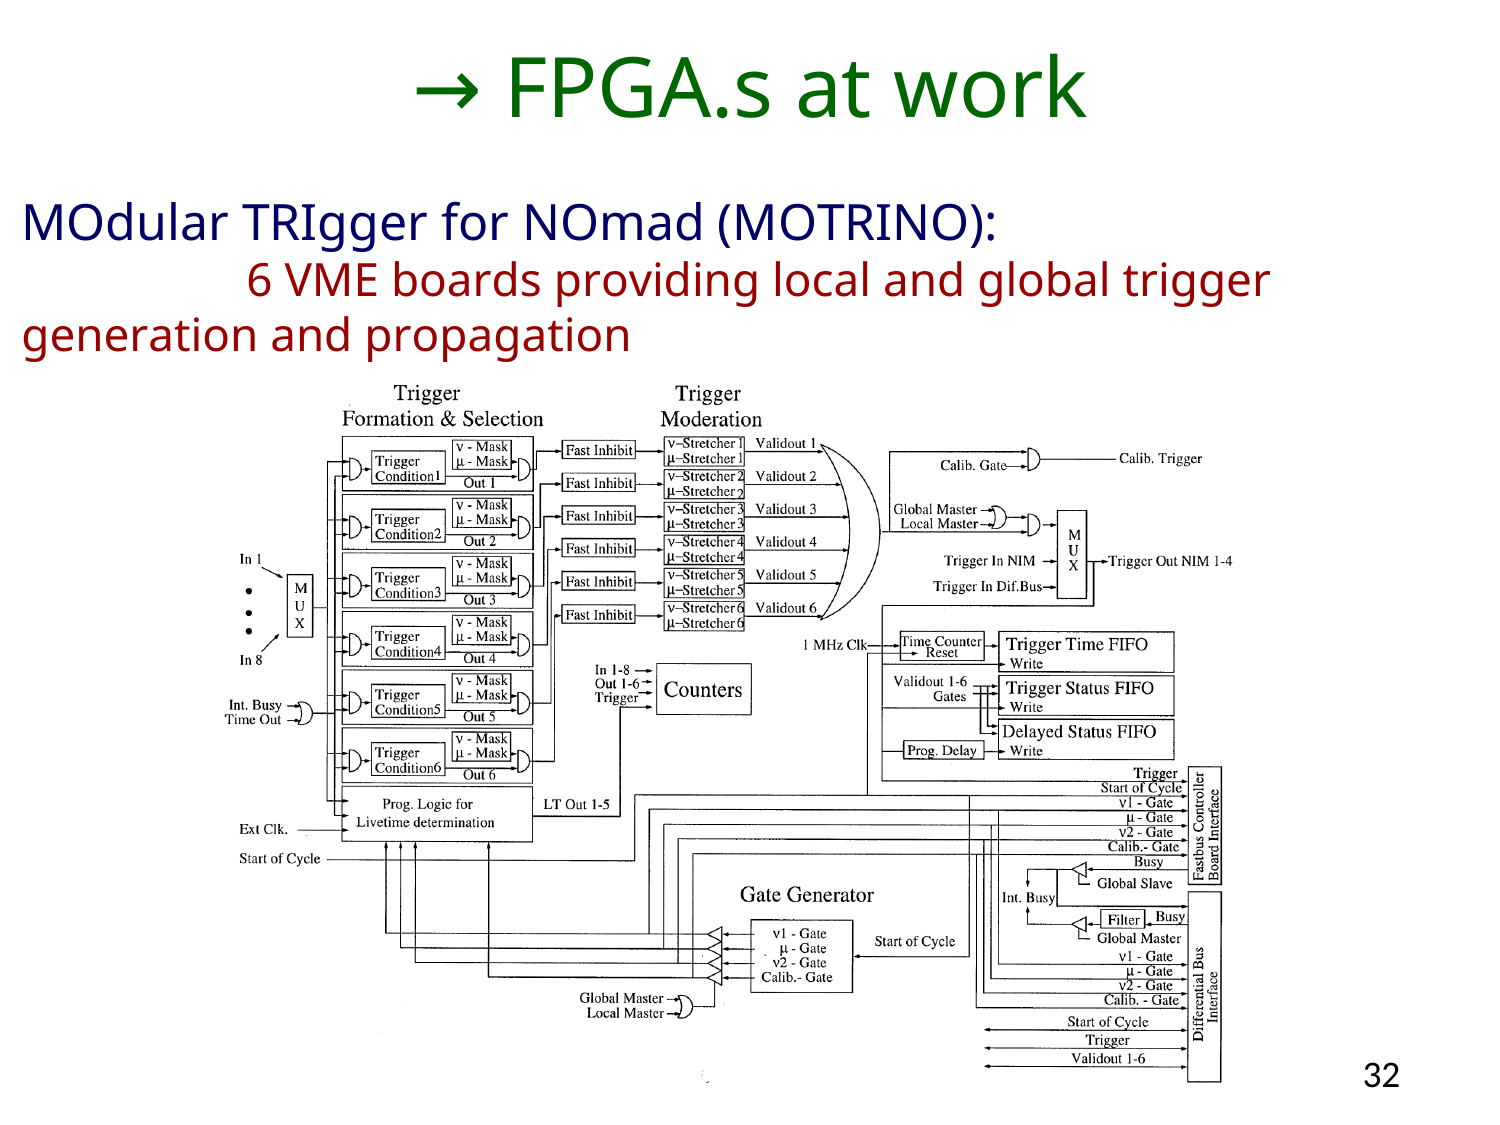

# → FPGA.s at work
MOdular TRIgger for NOmad (MOTRINO):
			6 VME boards providing local and global trigger generation and propagation
32